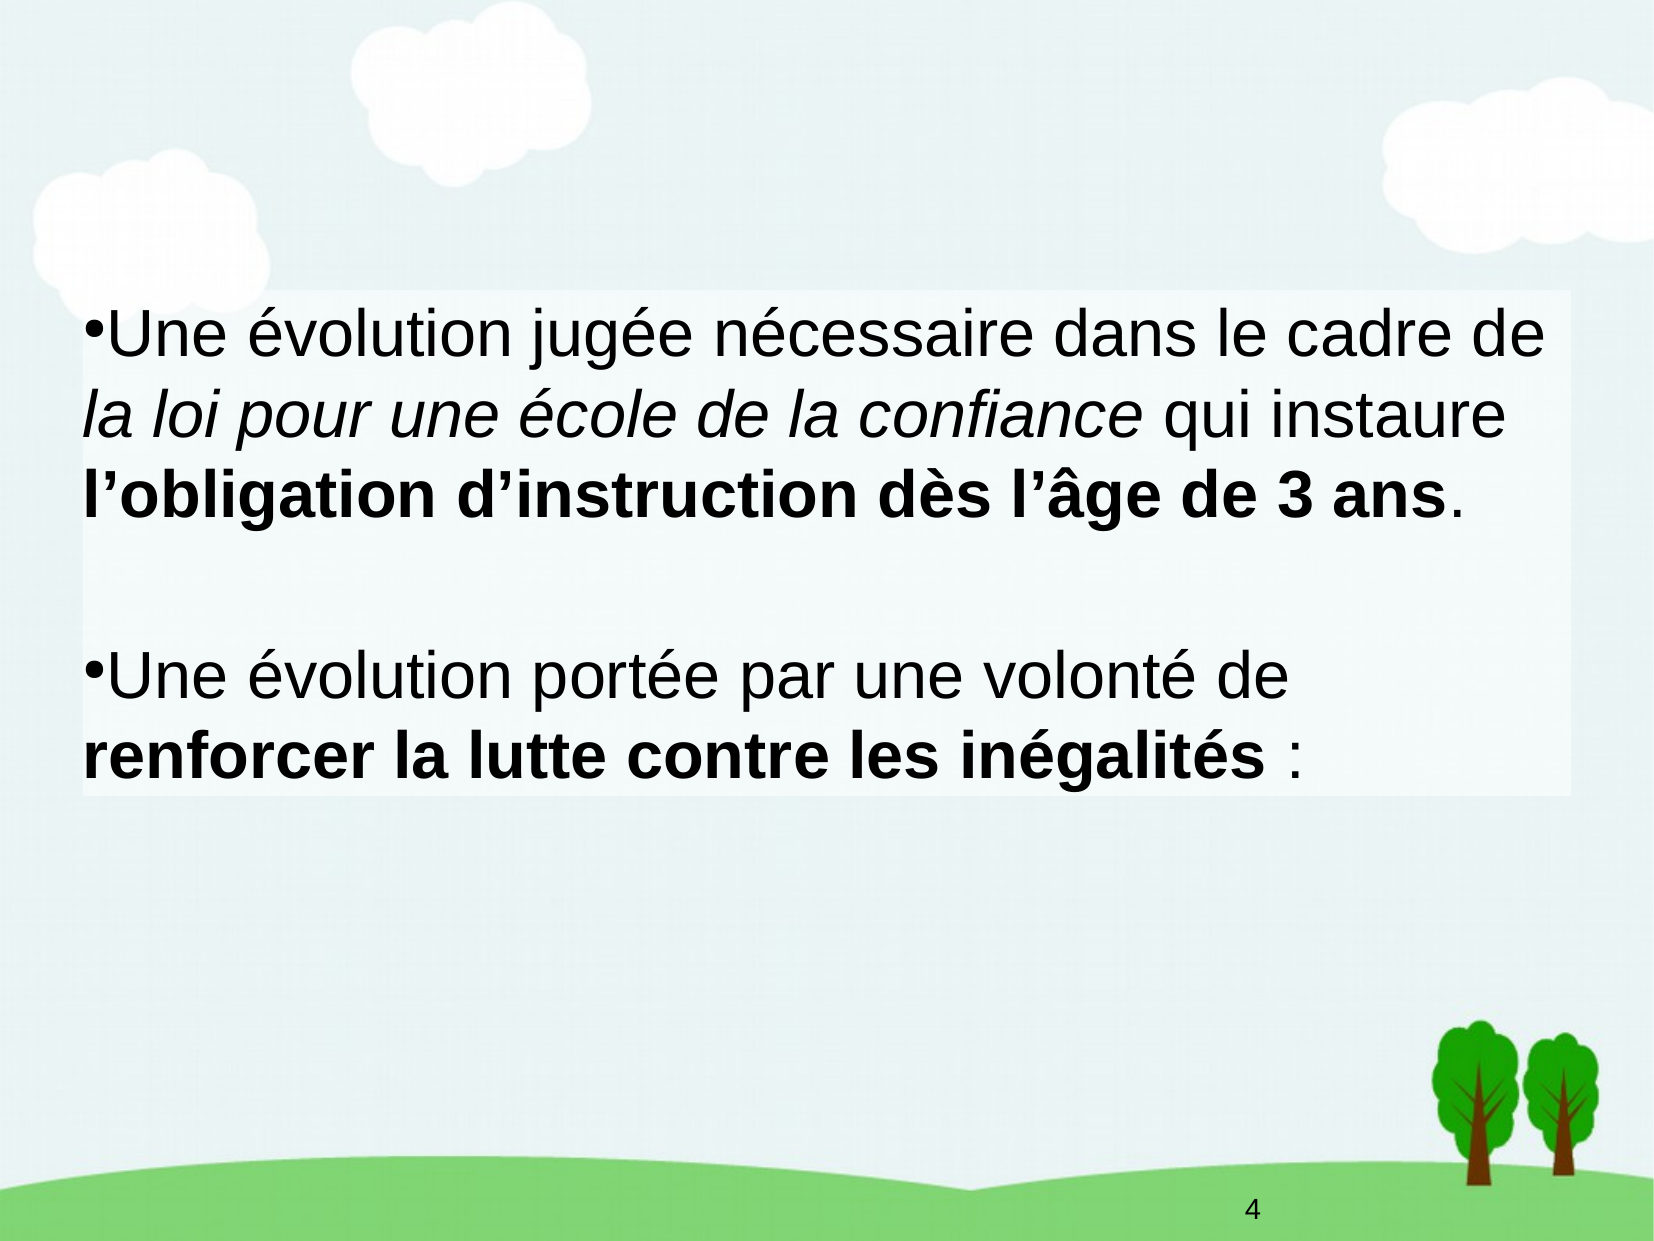

# Une évolution jugée nécessaire dans le cadre de la loi pour une école de la confiance qui instaure l’obligation d’instruction dès l’âge de 3 ans.
Une évolution portée par une volonté de renforcer la lutte contre les inégalités :